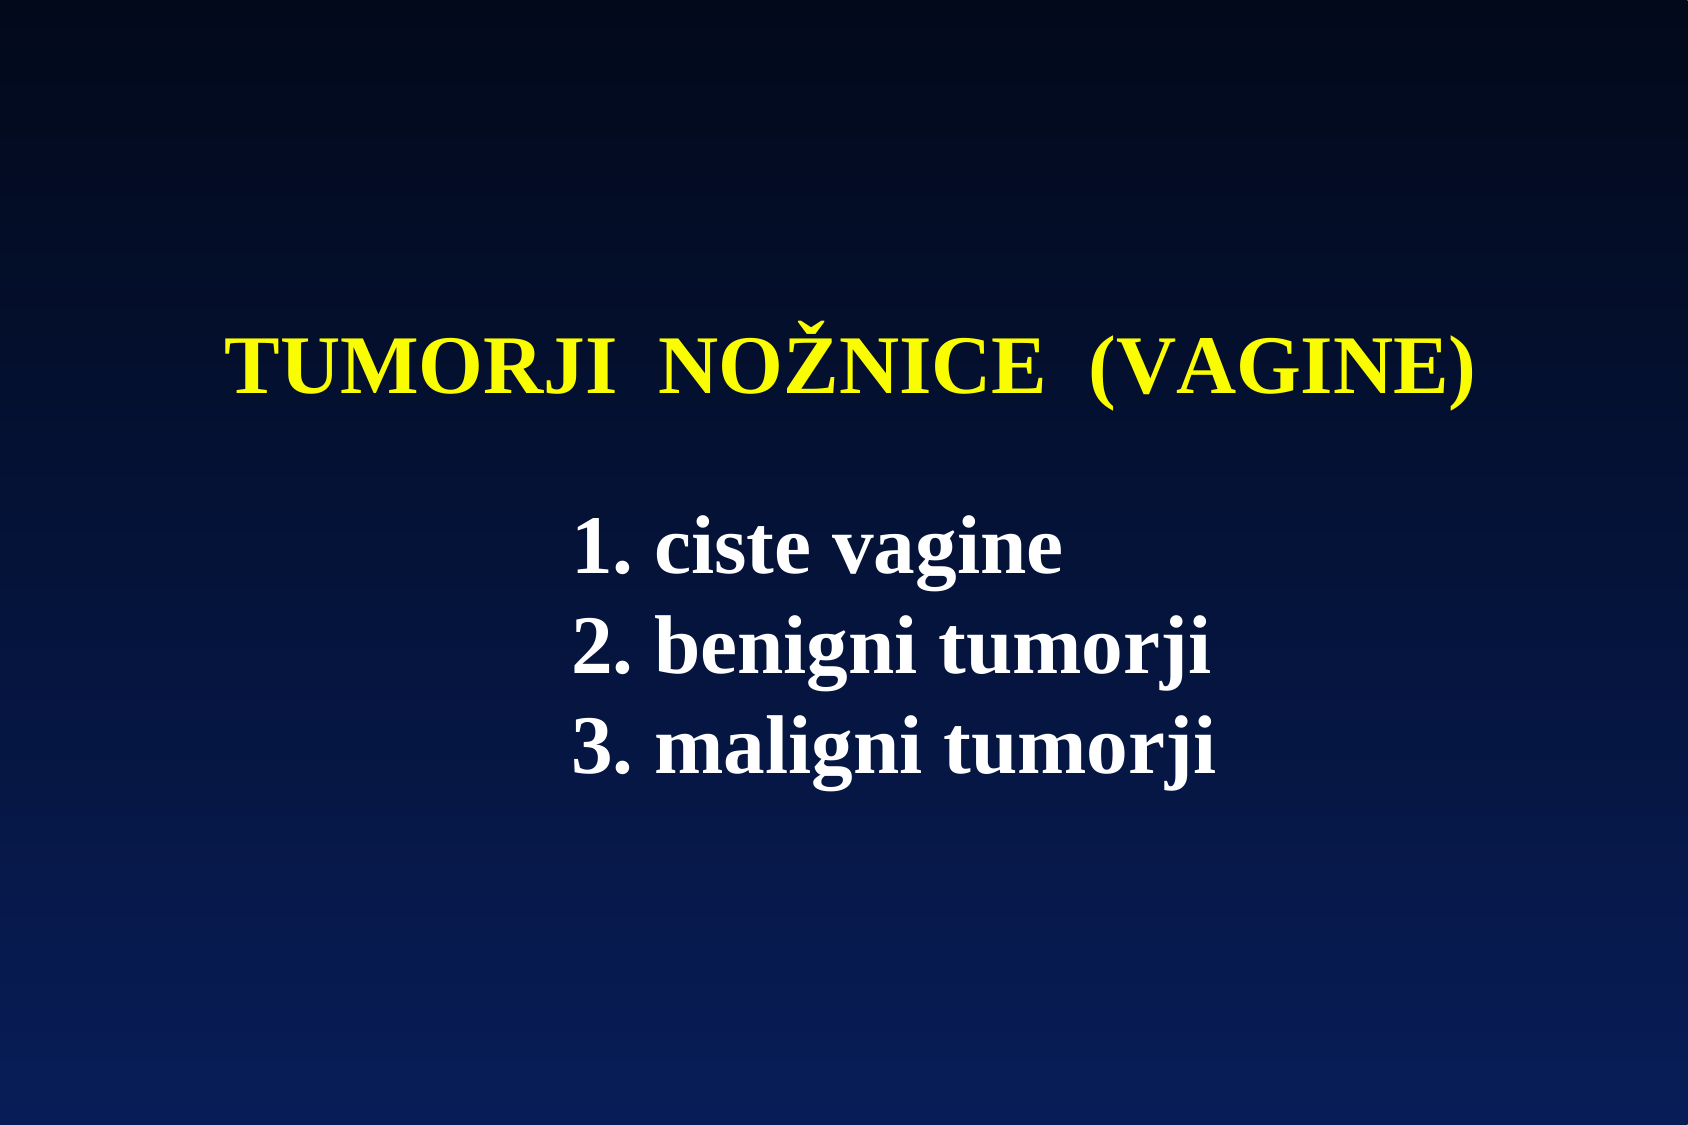

# TUMORJI NOŽNICE (VAGINE) 1. ciste vagine 2. benigni tumorji 3. maligni tumorji